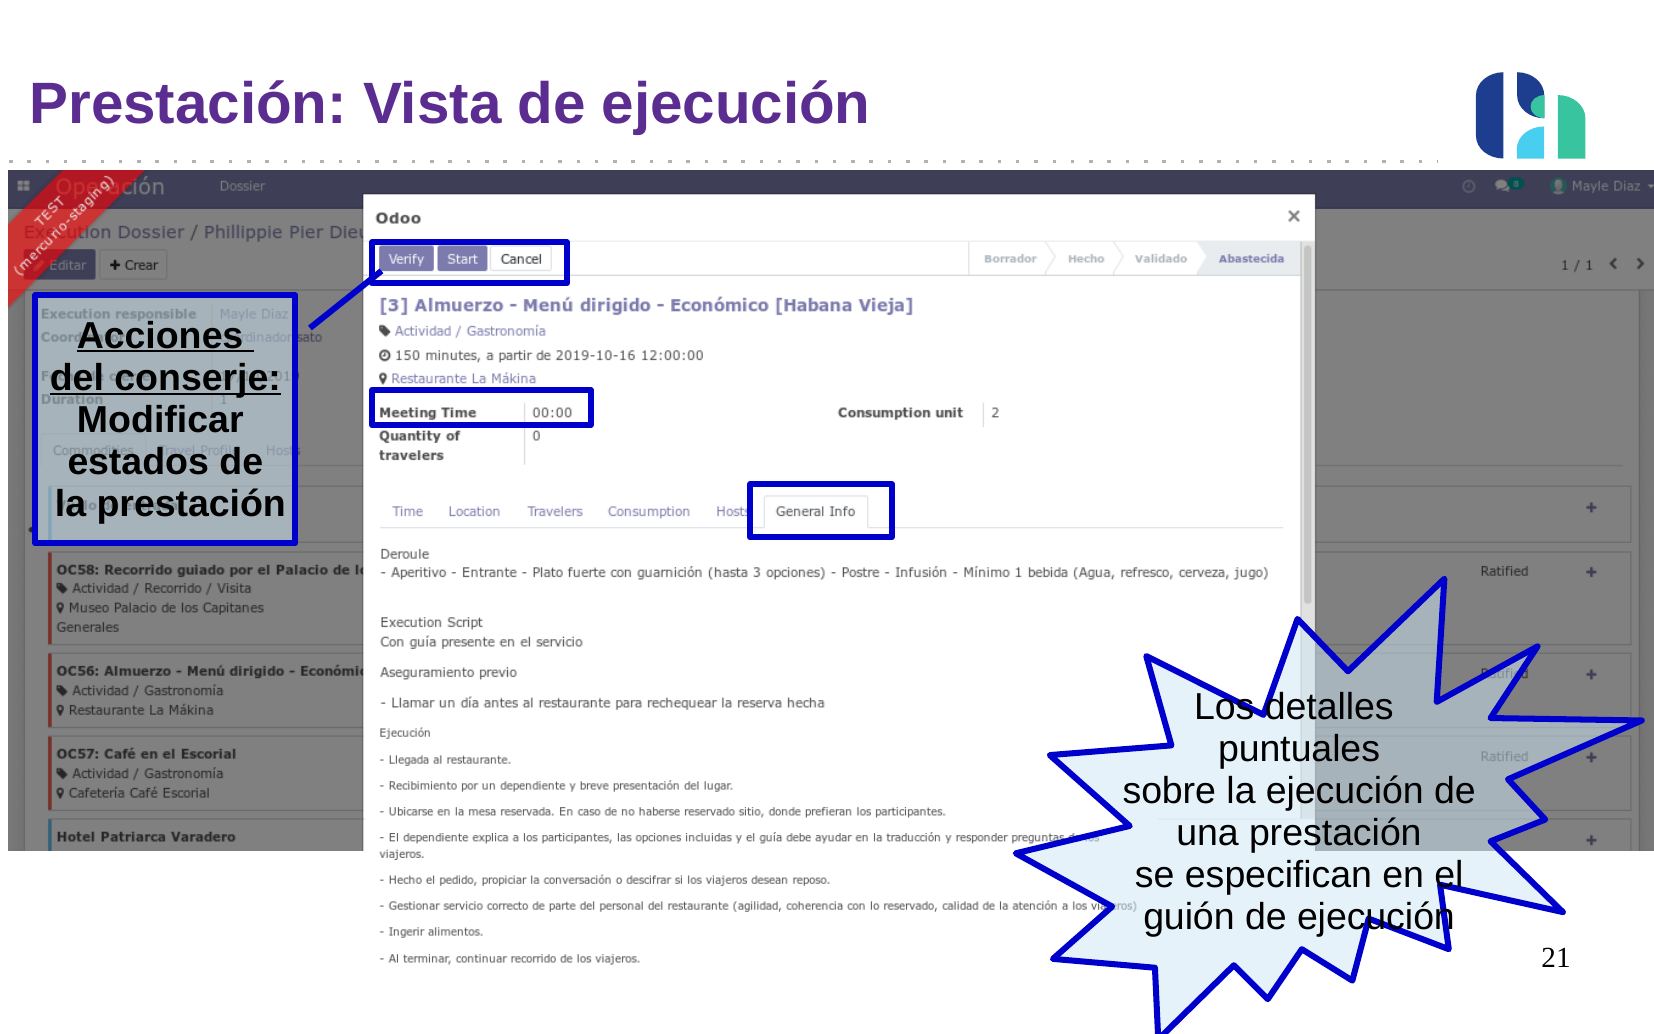

Prestación: Vista de ejecución
Acciones
del conserje:
Modificar
estados de
 la prestación
Los detalles
puntuales
sobre la ejecución de
una prestación
se especifican en el
guión de ejecución
21